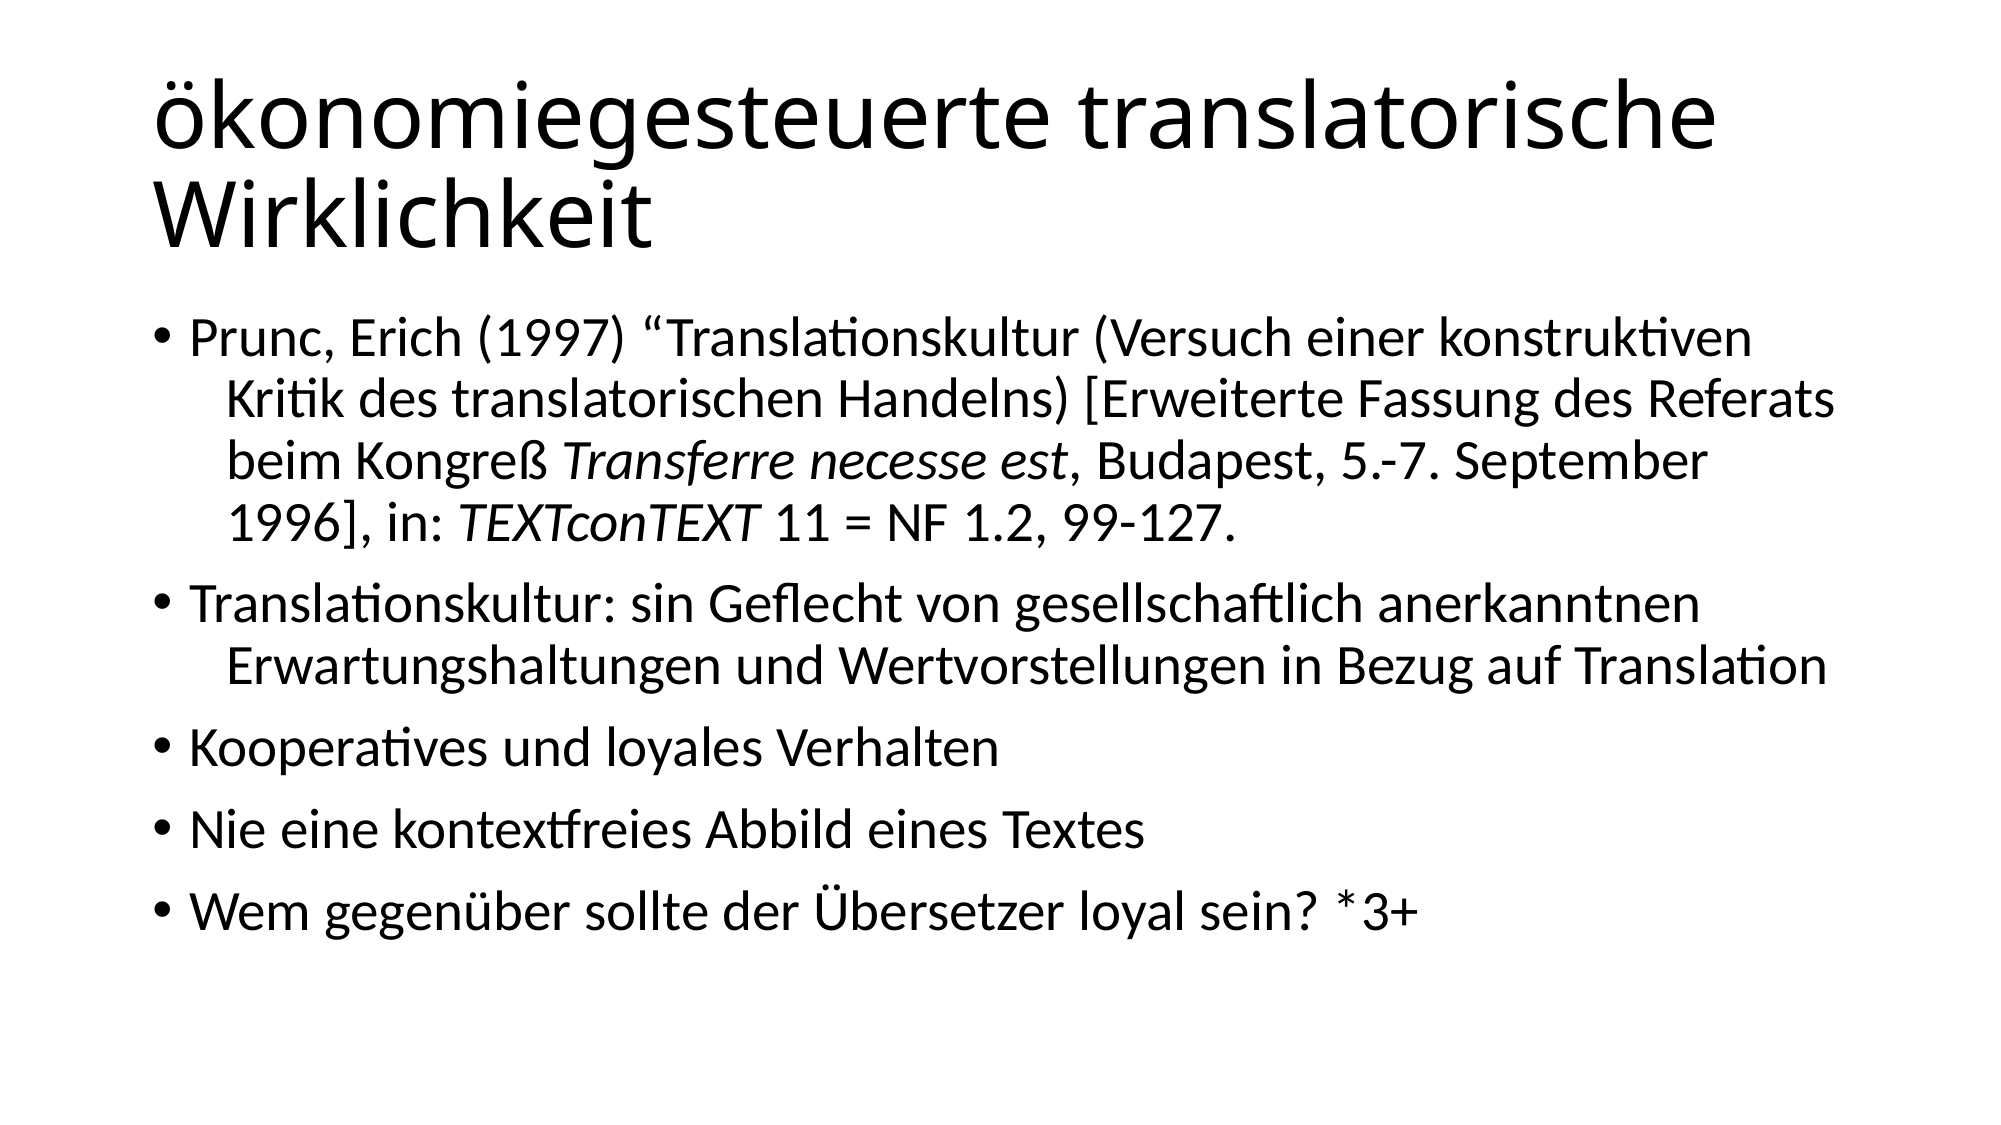

# ökonomiegesteuerte translatorische Wirklichkeit
Prunc, Erich (1997) “Translationskultur (Versuch einer konstruktiven Kritik des translatorischen Handelns) [Erweiterte Fassung des Referats beim Kongreß Transferre necesse est, Budapest, 5.-7. September 1996], in: TEXTconTEXT 11 = NF 1.2, 99-127.
Translationskultur: sin Geflecht von gesellschaftlich anerkanntnen Erwartungshaltungen und Wertvorstellungen in Bezug auf Translation
Kooperatives und loyales Verhalten
Nie eine kontextfreies Abbild eines Textes
Wem gegenüber sollte der Übersetzer loyal sein? *3+